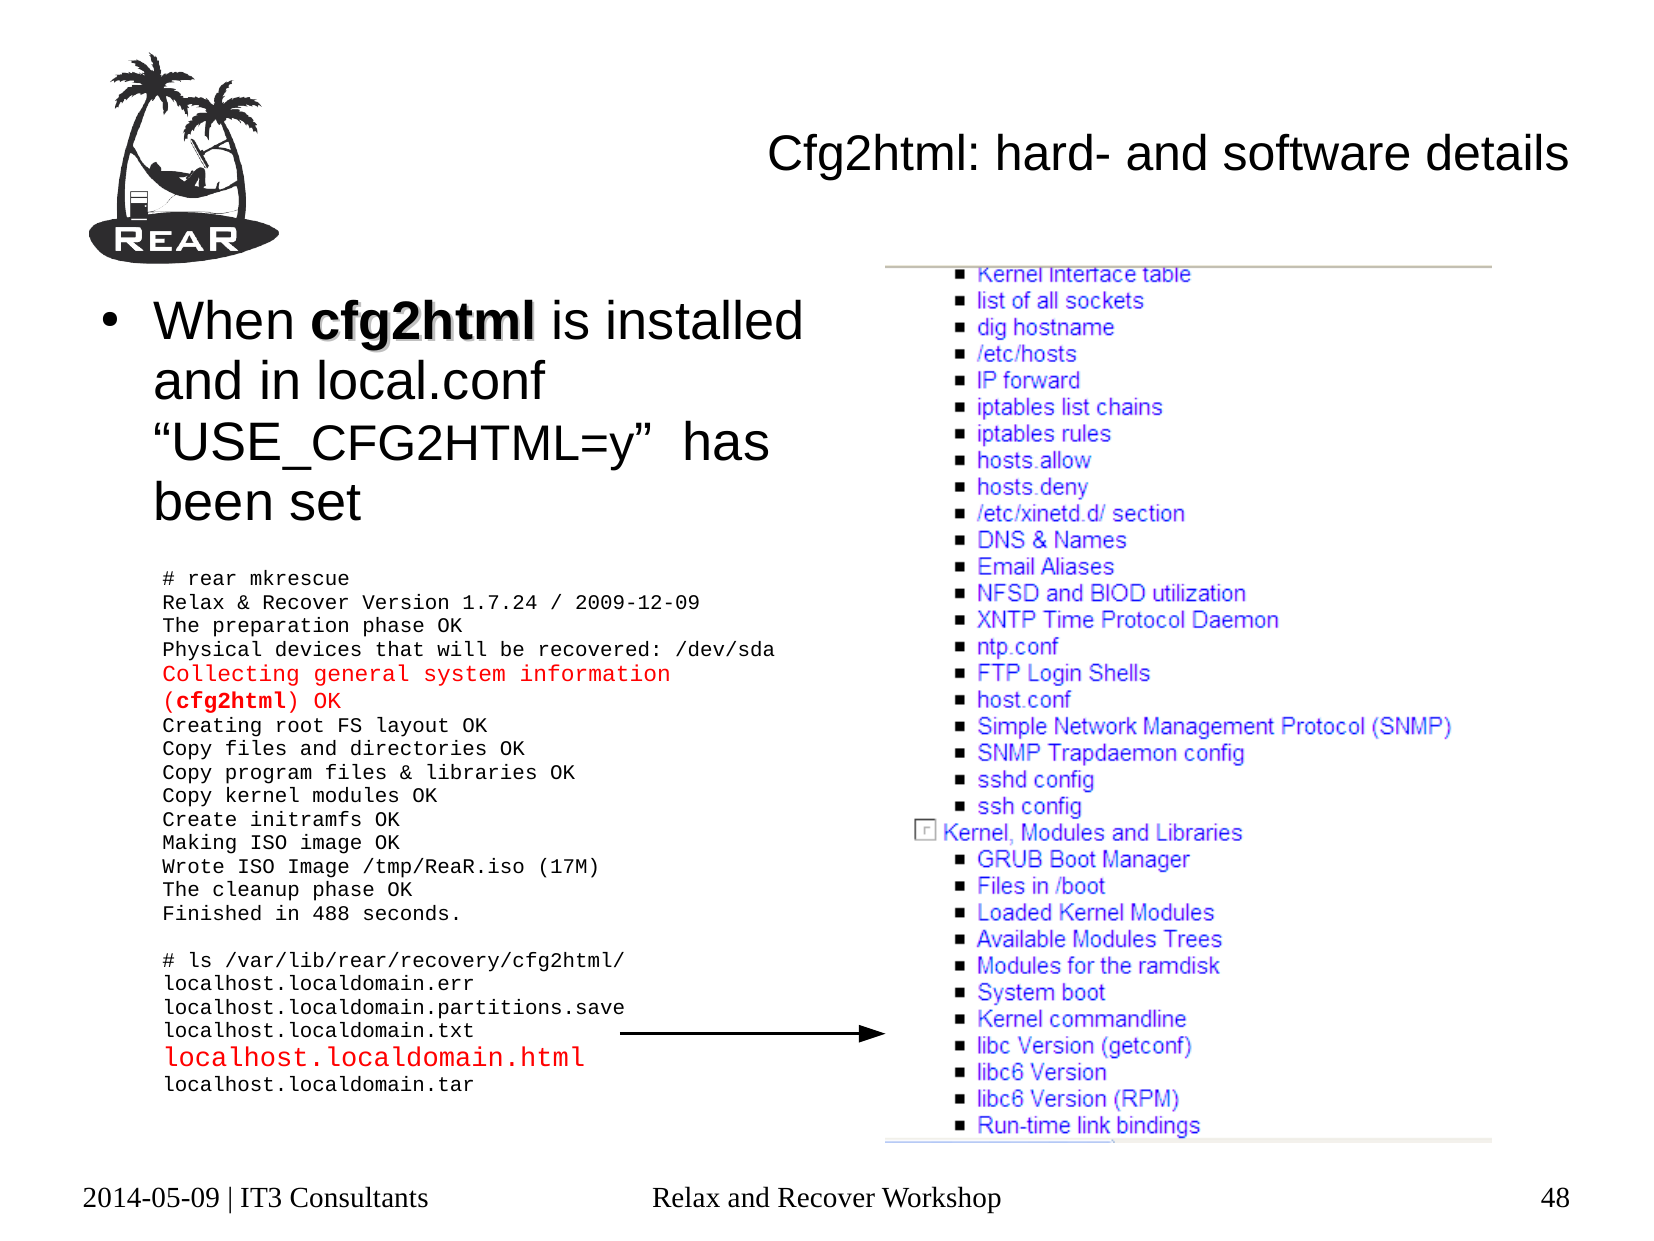

# Cfg2html: hard- and software details
When cfg2html is installed and in local.conf
“USE_CFG2HTML=y” has been set
# rear mkrescue
Relax & Recover Version 1.7.24 / 2009-12-09
The preparation phase OK
Physical devices that will be recovered: /dev/sda
Collecting general system information (cfg2html) OK
Creating root FS layout OK
Copy files and directories OK
Copy program files & libraries OK
Copy kernel modules OK
Create initramfs OK
Making ISO image OK
Wrote ISO Image /tmp/ReaR.iso (17M)
The cleanup phase OK
Finished in 488 seconds.
# ls /var/lib/rear/recovery/cfg2html/
localhost.localdomain.err localhost.localdomain.partitions.save localhost.localdomain.txt
localhost.localdomain.html localhost.localdomain.tar
2014-05-09 | IT3 Consultants
Relax and Recover Workshop
48